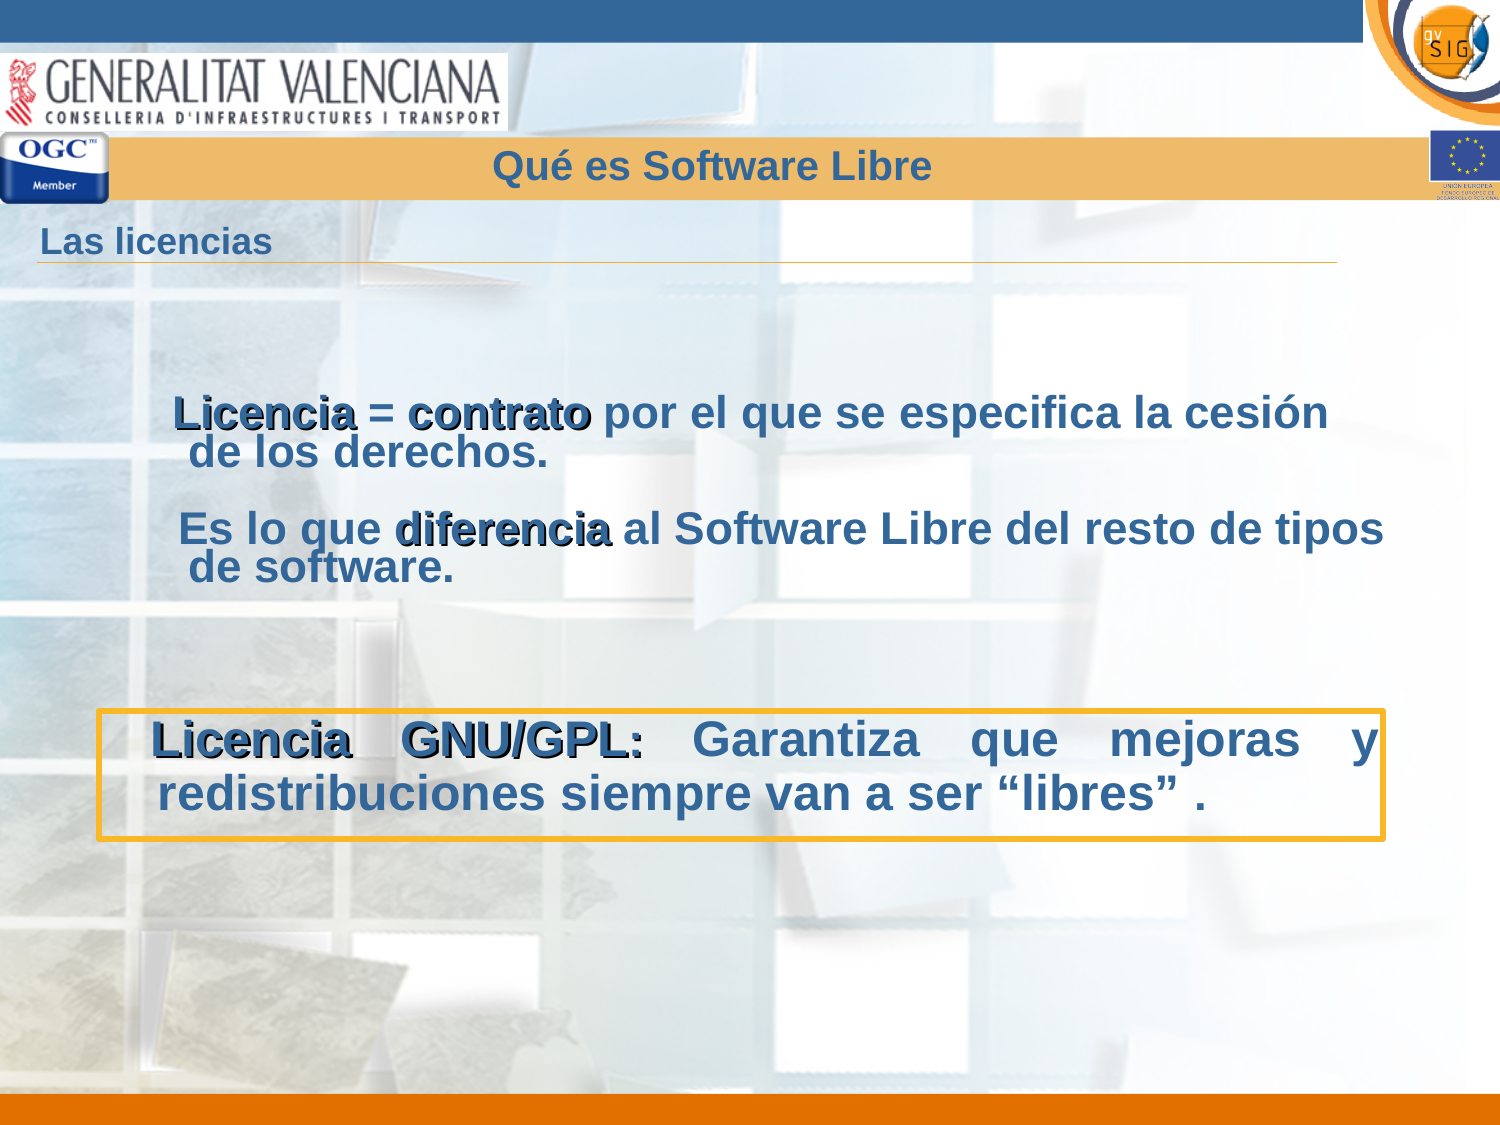

Qué es Software Libre
Las licencias
 Licencia = contrato por el que se especifica la cesión de los derechos.
 Es lo que diferencia al Software Libre del resto de tipos de software.
# Licencia GNU/GPL: Garantiza que mejoras y redistribuciones siempre van a ser “libres” .